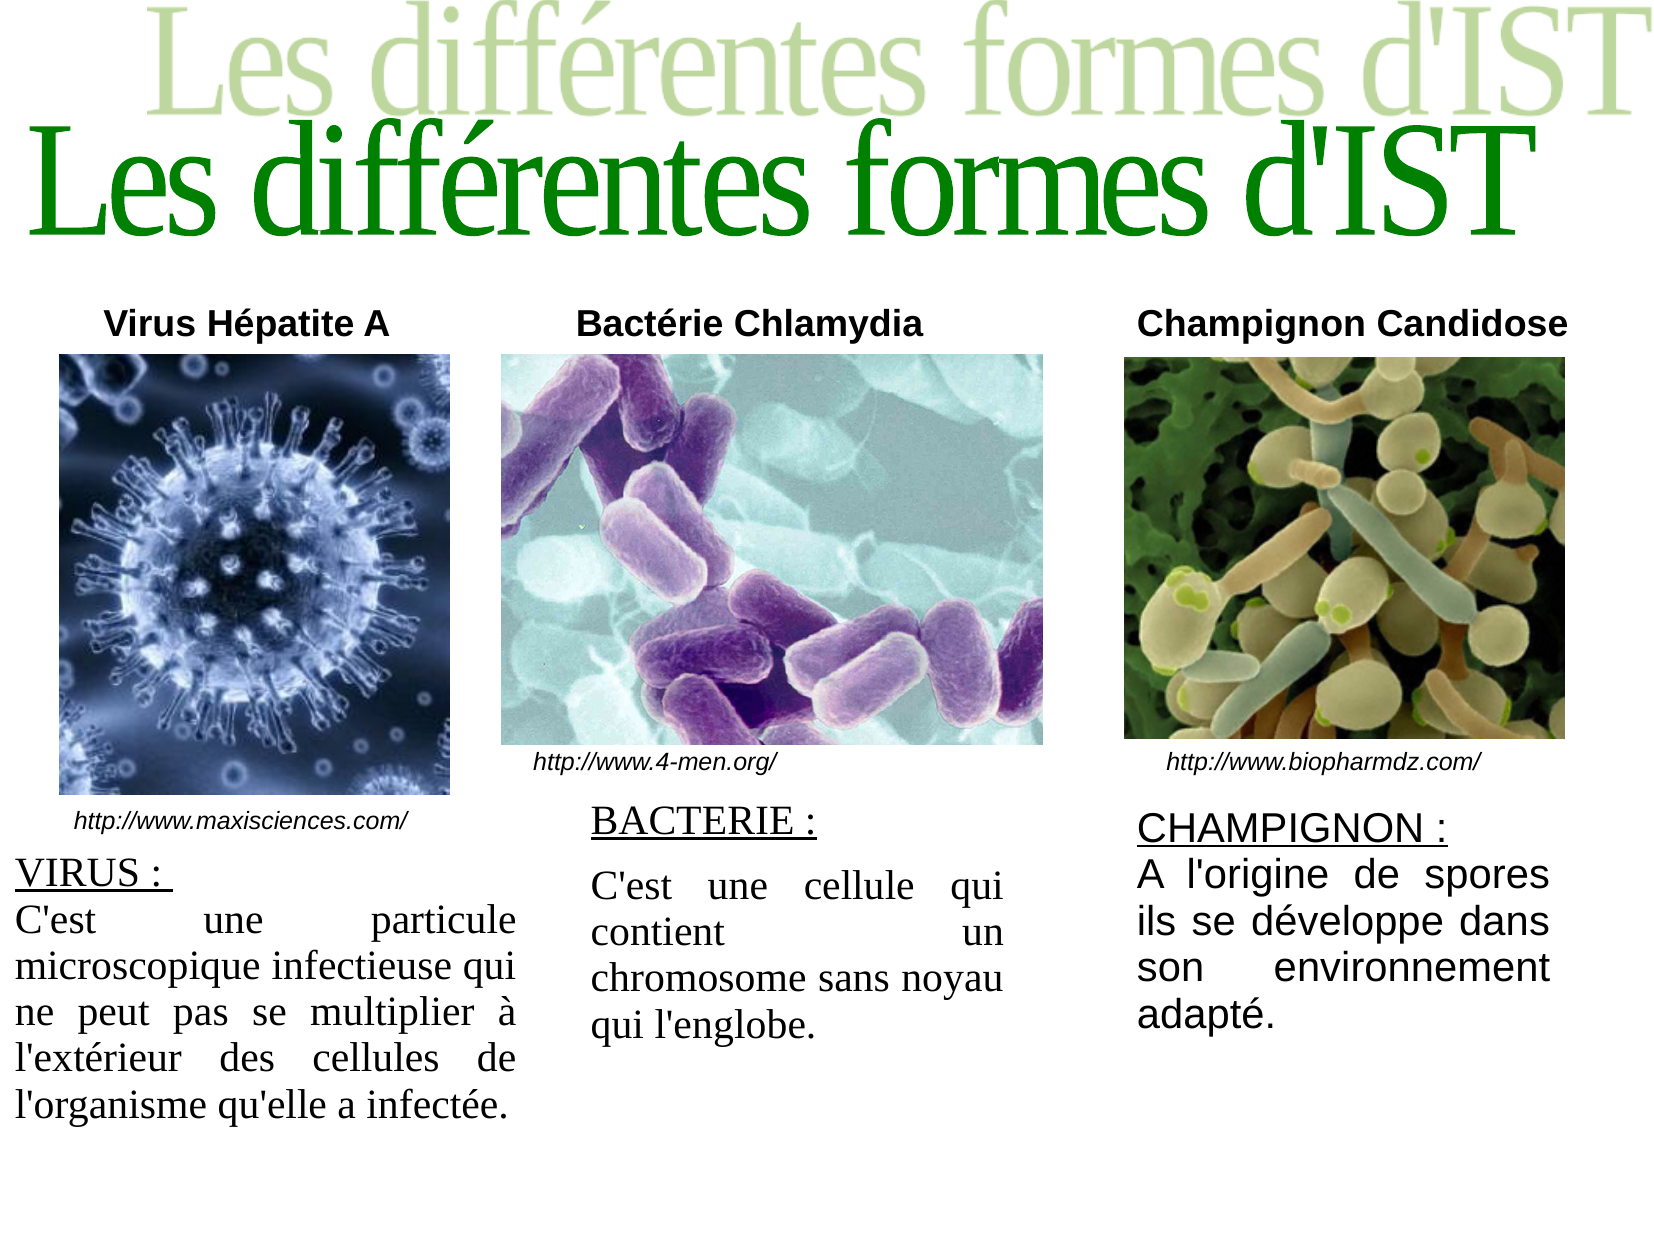

Les différentes formes d'IST
Virus Hépatite A
Bactérie Chlamydia
Champignon Candidose
http://www.4-men.org/
http://www.biopharmdz.com/
CHAMPIGNON :
A l'origine de spores ils se développe dans son environnement adapté.
BACTERIE :
C'est une cellule qui contient un chromosome sans noyau qui l'englobe.
http://www.maxisciences.com/
VIRUS :
C'est une particule microscopique infectieuse qui ne peut pas se multiplier à l'extérieur des cellules de l'organisme qu'elle a infectée.